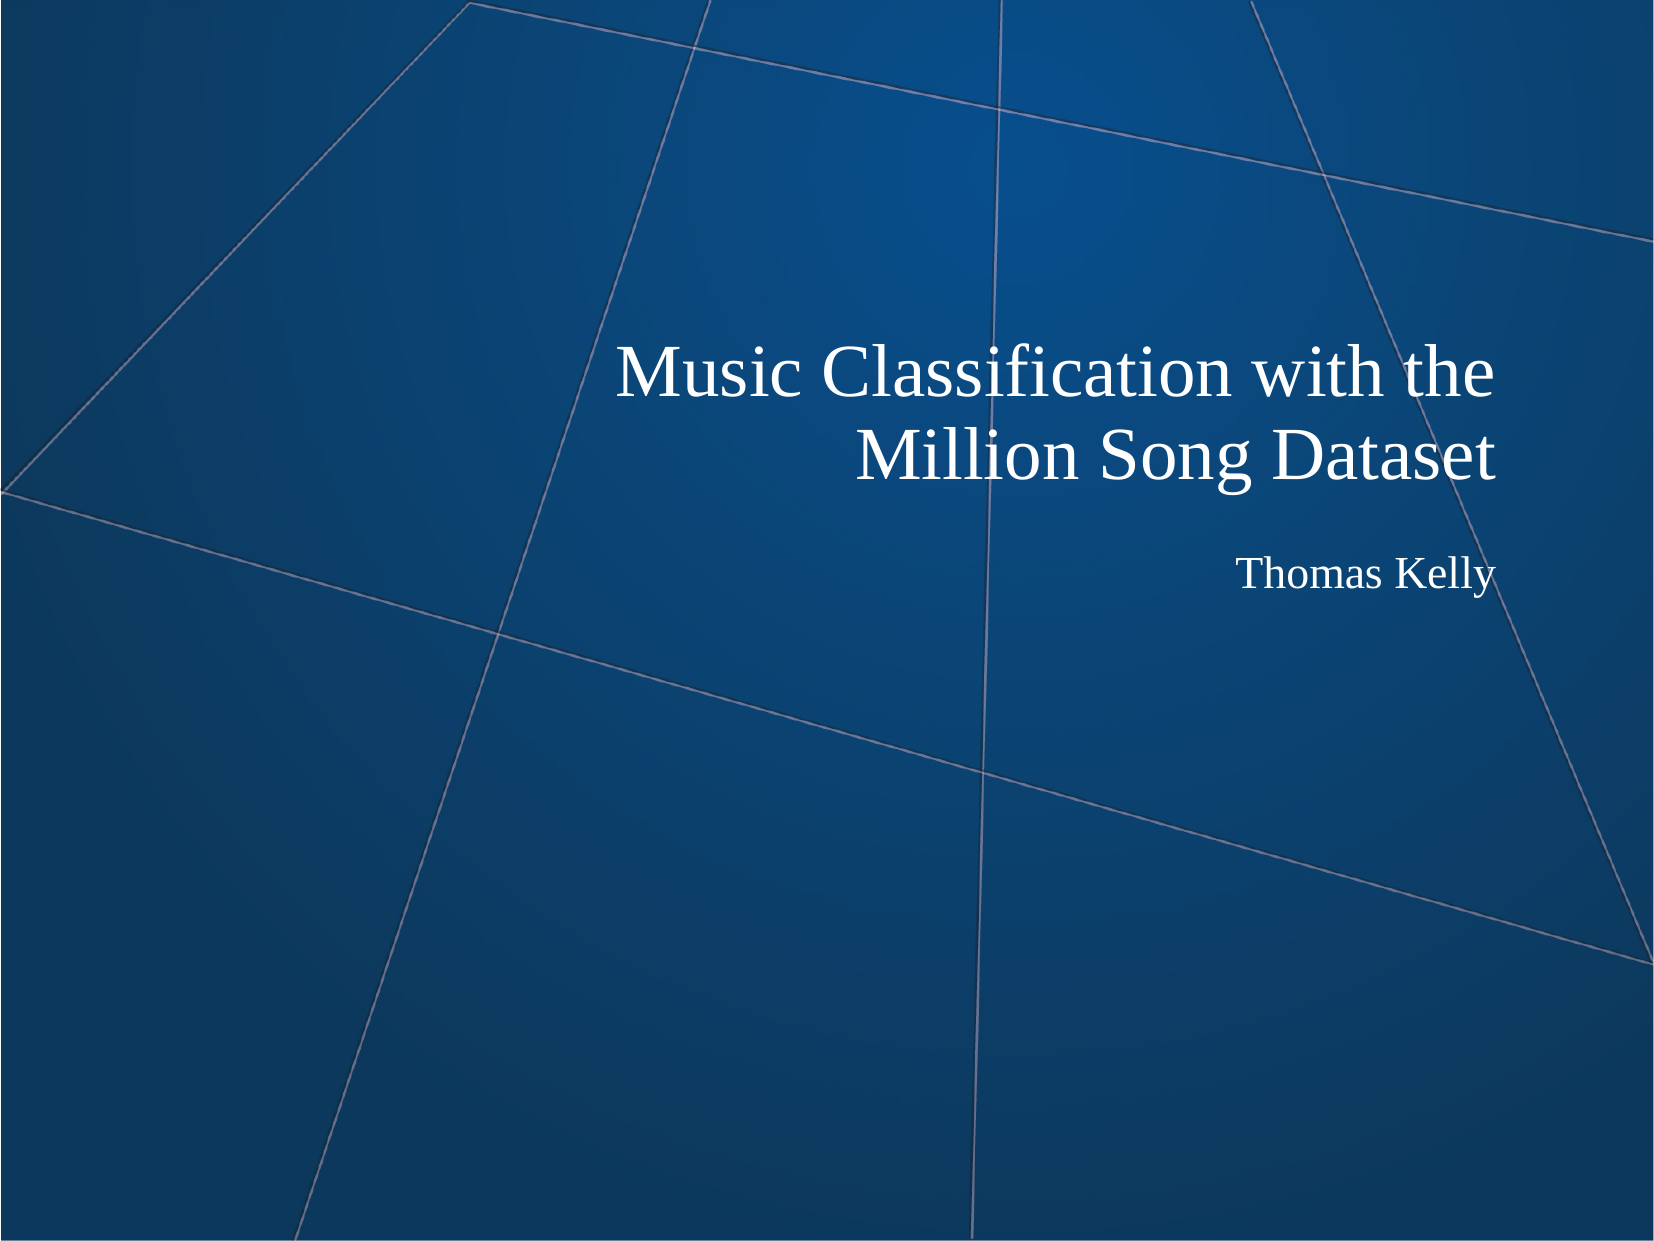

# Music Classification with the Million Song Dataset
Thomas Kelly